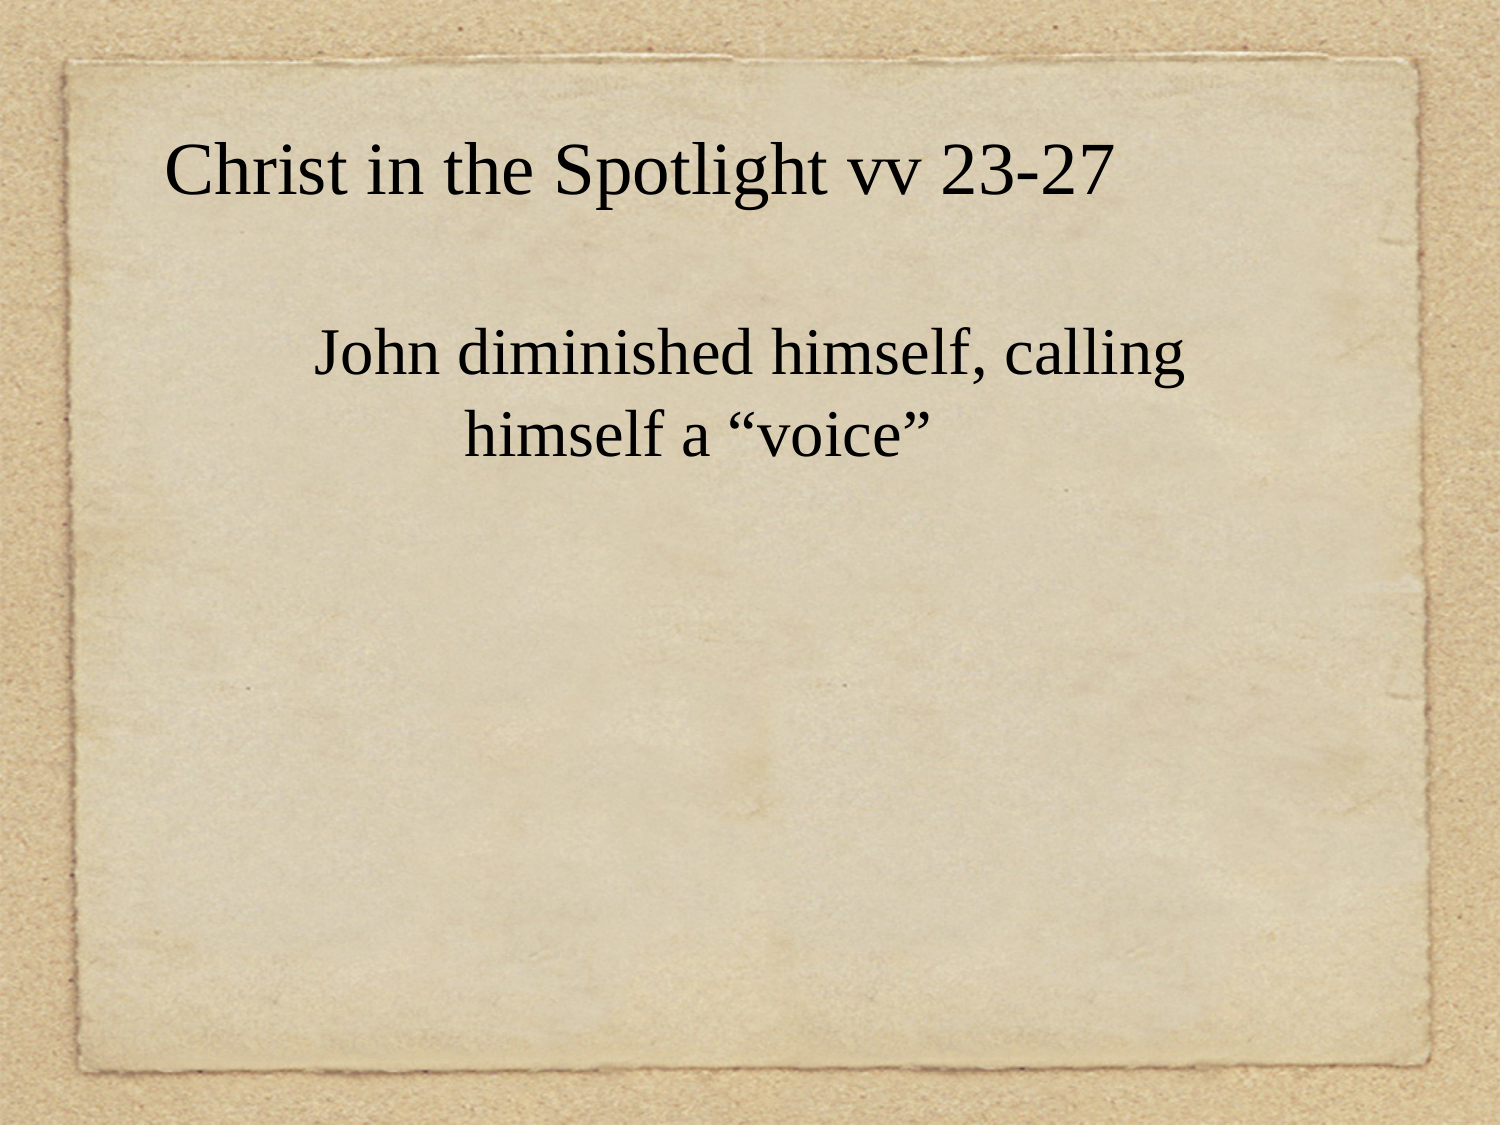

Christ in the Spotlight vv 23-27
	John diminished himself, calling 			himself a “voice”